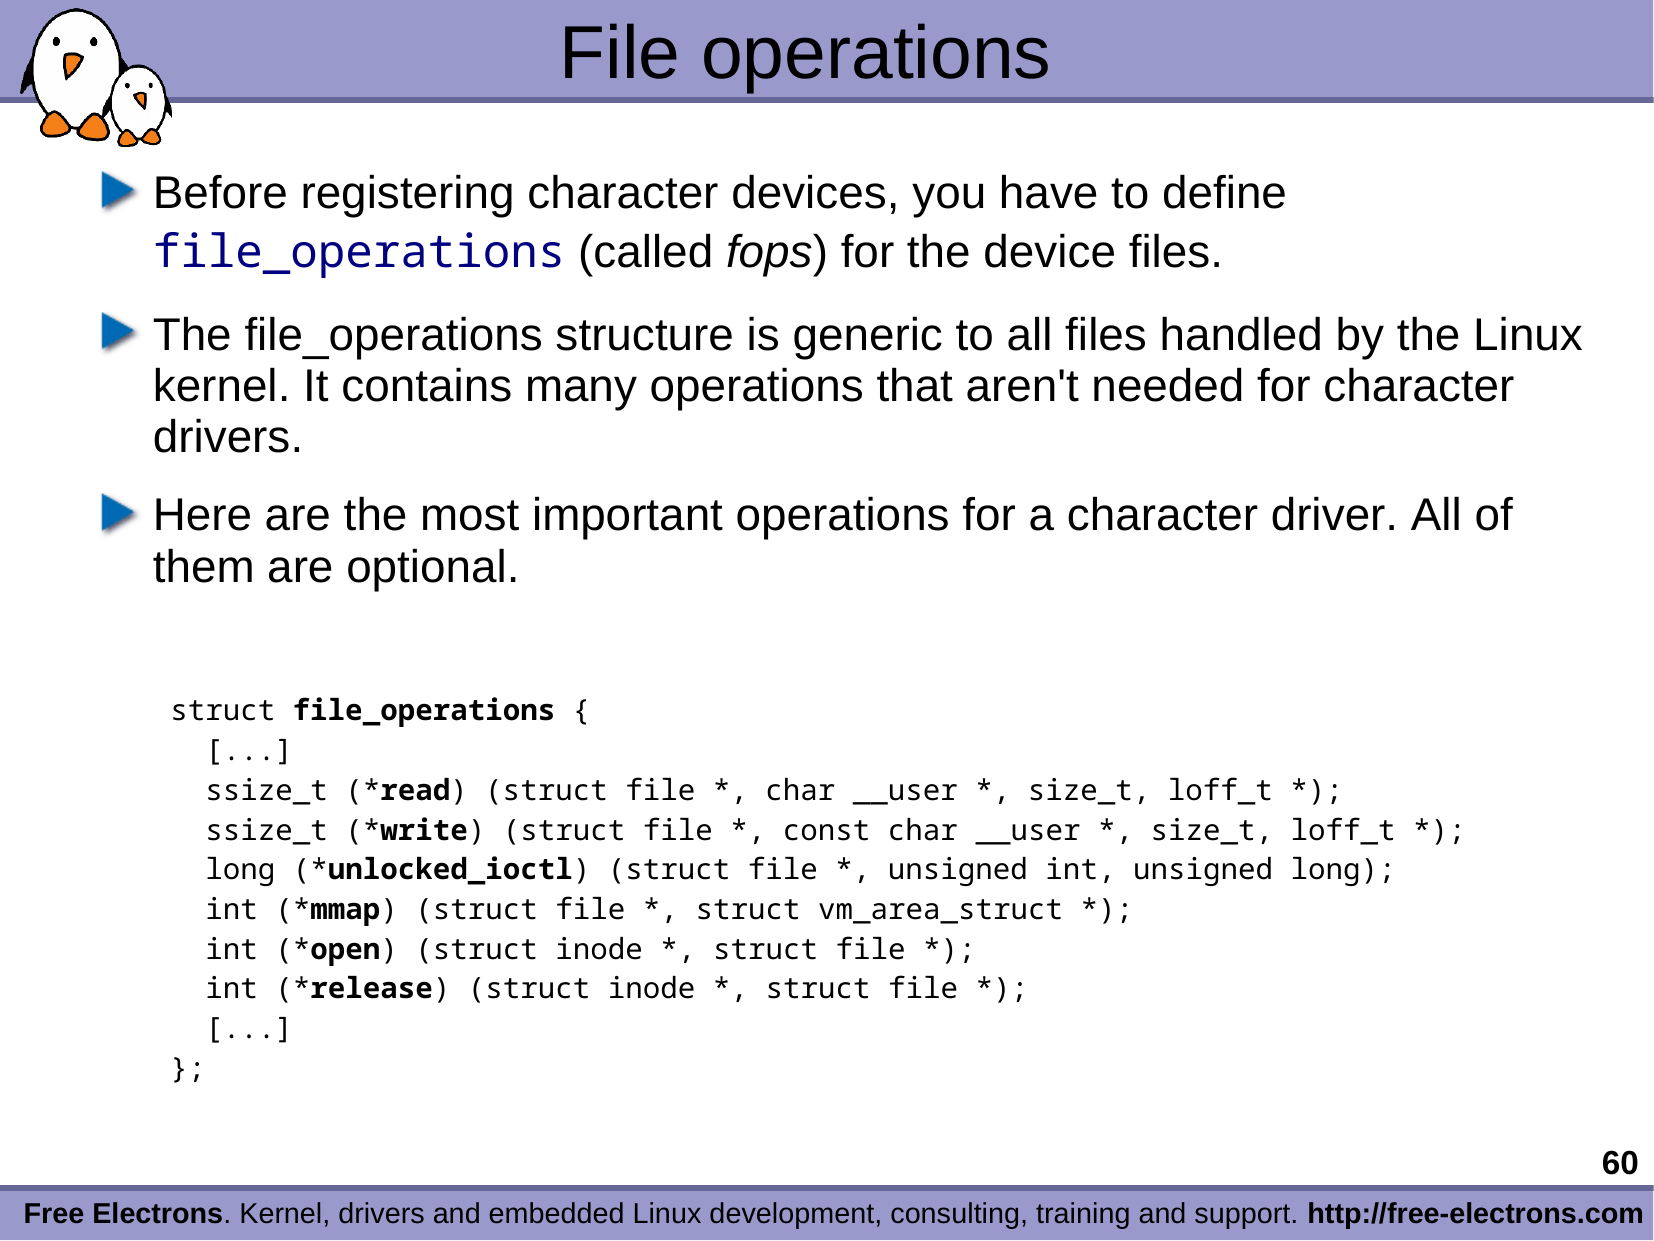

# File operations
Before registering character devices, you have to define file_operations (called fops) for the device files.
The file_operations structure is generic to all files handled by the Linux kernel. It contains many operations that aren't needed for character drivers.
Here are the most important operations for a character driver. All of them are optional.
struct file_operations {
 [...]
 ssize_t (*read) (struct file *, char __user *, size_t, loff_t *);
 ssize_t (*write) (struct file *, const char __user *, size_t, loff_t *);
 long (*unlocked_ioctl) (struct file *, unsigned int, unsigned long);
 int (*mmap) (struct file *, struct vm_area_struct *);
 int (*open) (struct inode *, struct file *);
 int (*release) (struct inode *, struct file *);
 [...]
};